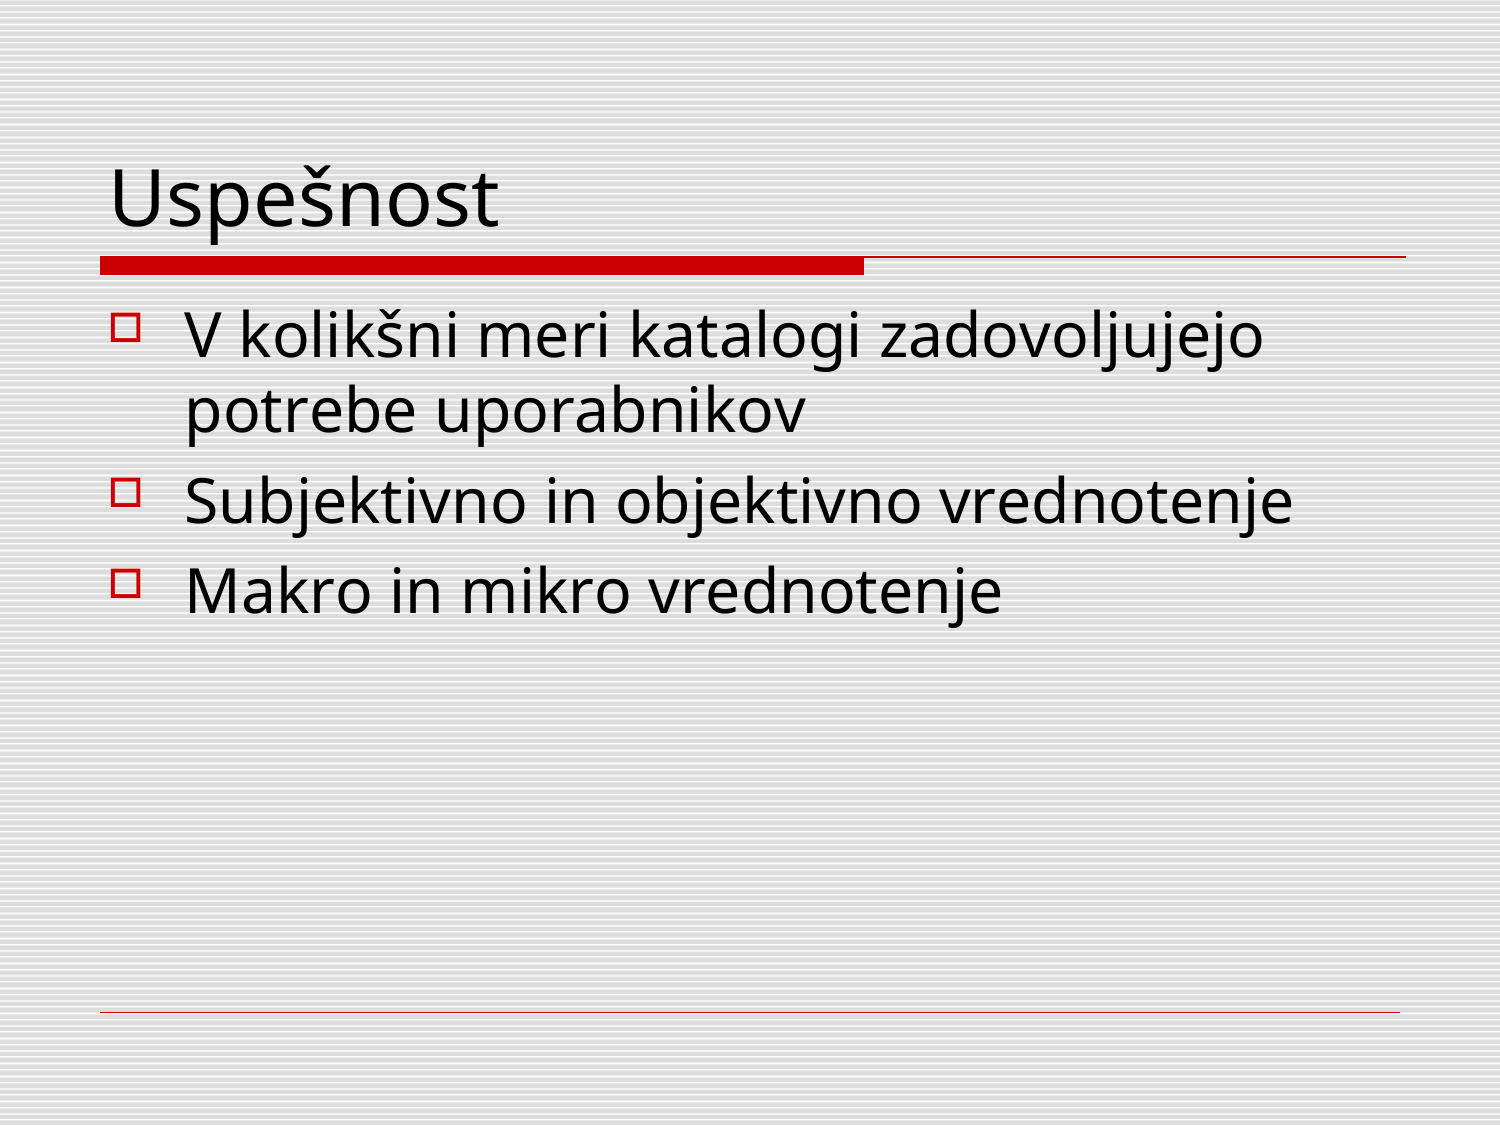

# Uspešnost
V kolikšni meri katalogi zadovoljujejo potrebe uporabnikov
Subjektivno in objektivno vrednotenje
Makro in mikro vrednotenje